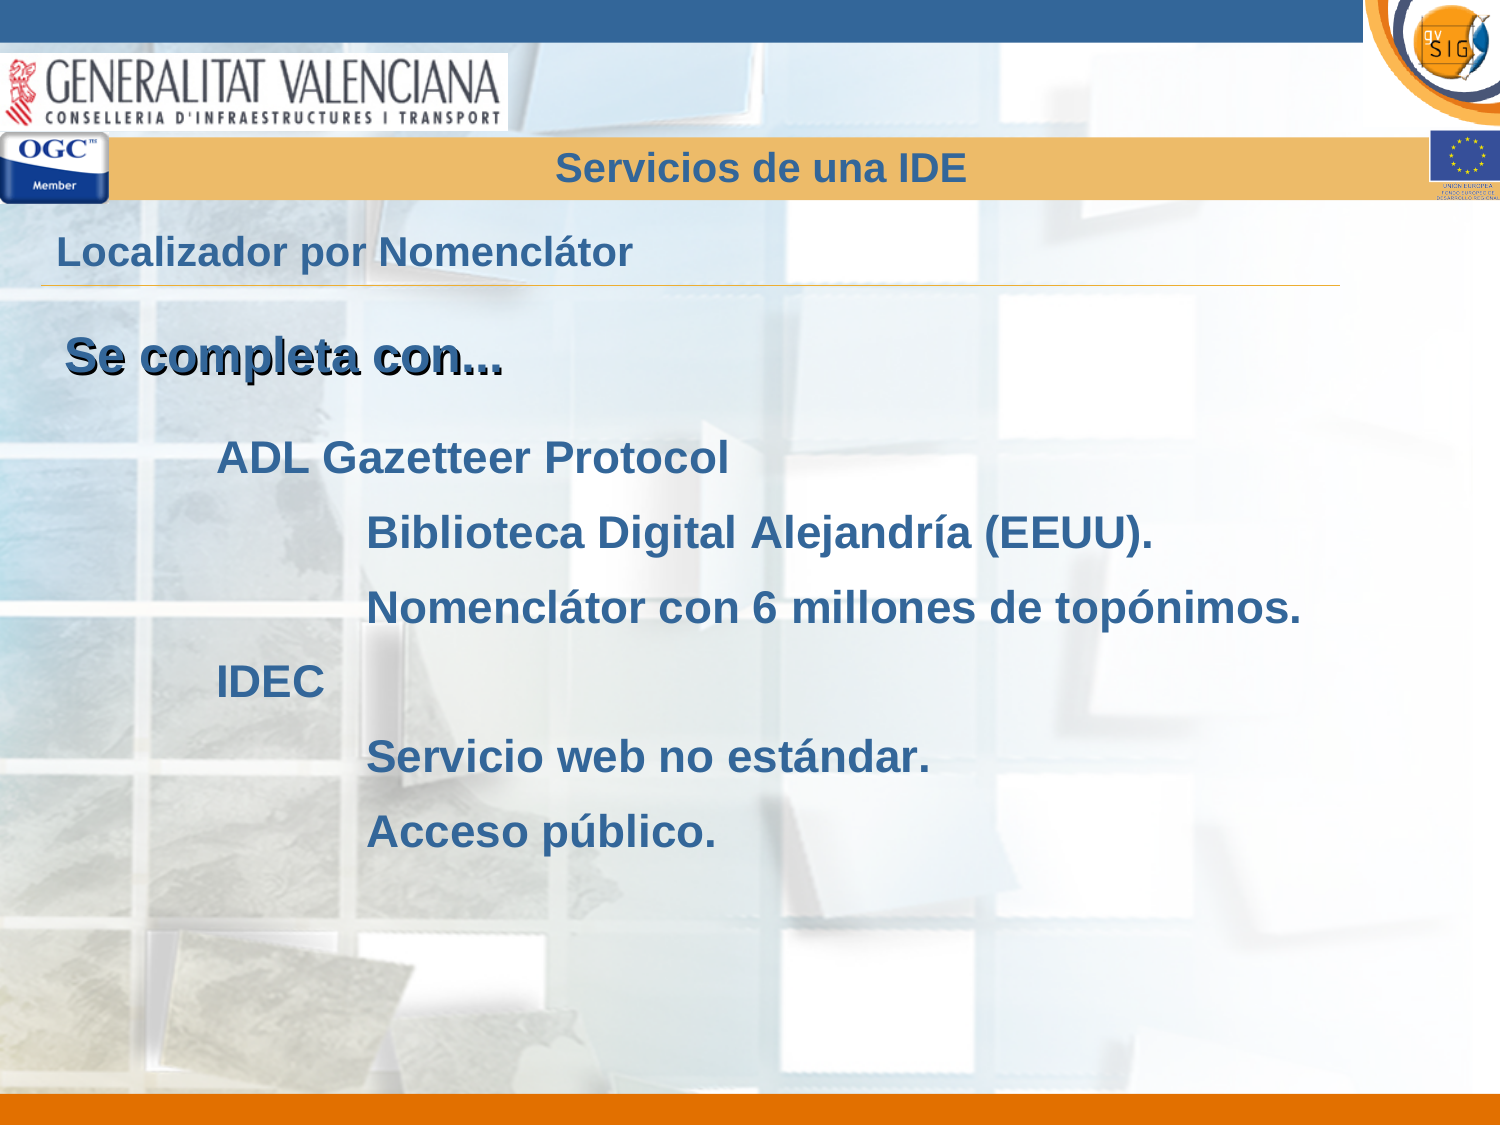

Servicios de una IDE
Localizador por Nomenclátor
Se completa con...
 ADL Gazetteer Protocol
 Biblioteca Digital Alejandría (EEUU).
 Nomenclátor con 6 millones de topónimos.
 IDEC
 Servicio web no estándar.
 Acceso público.